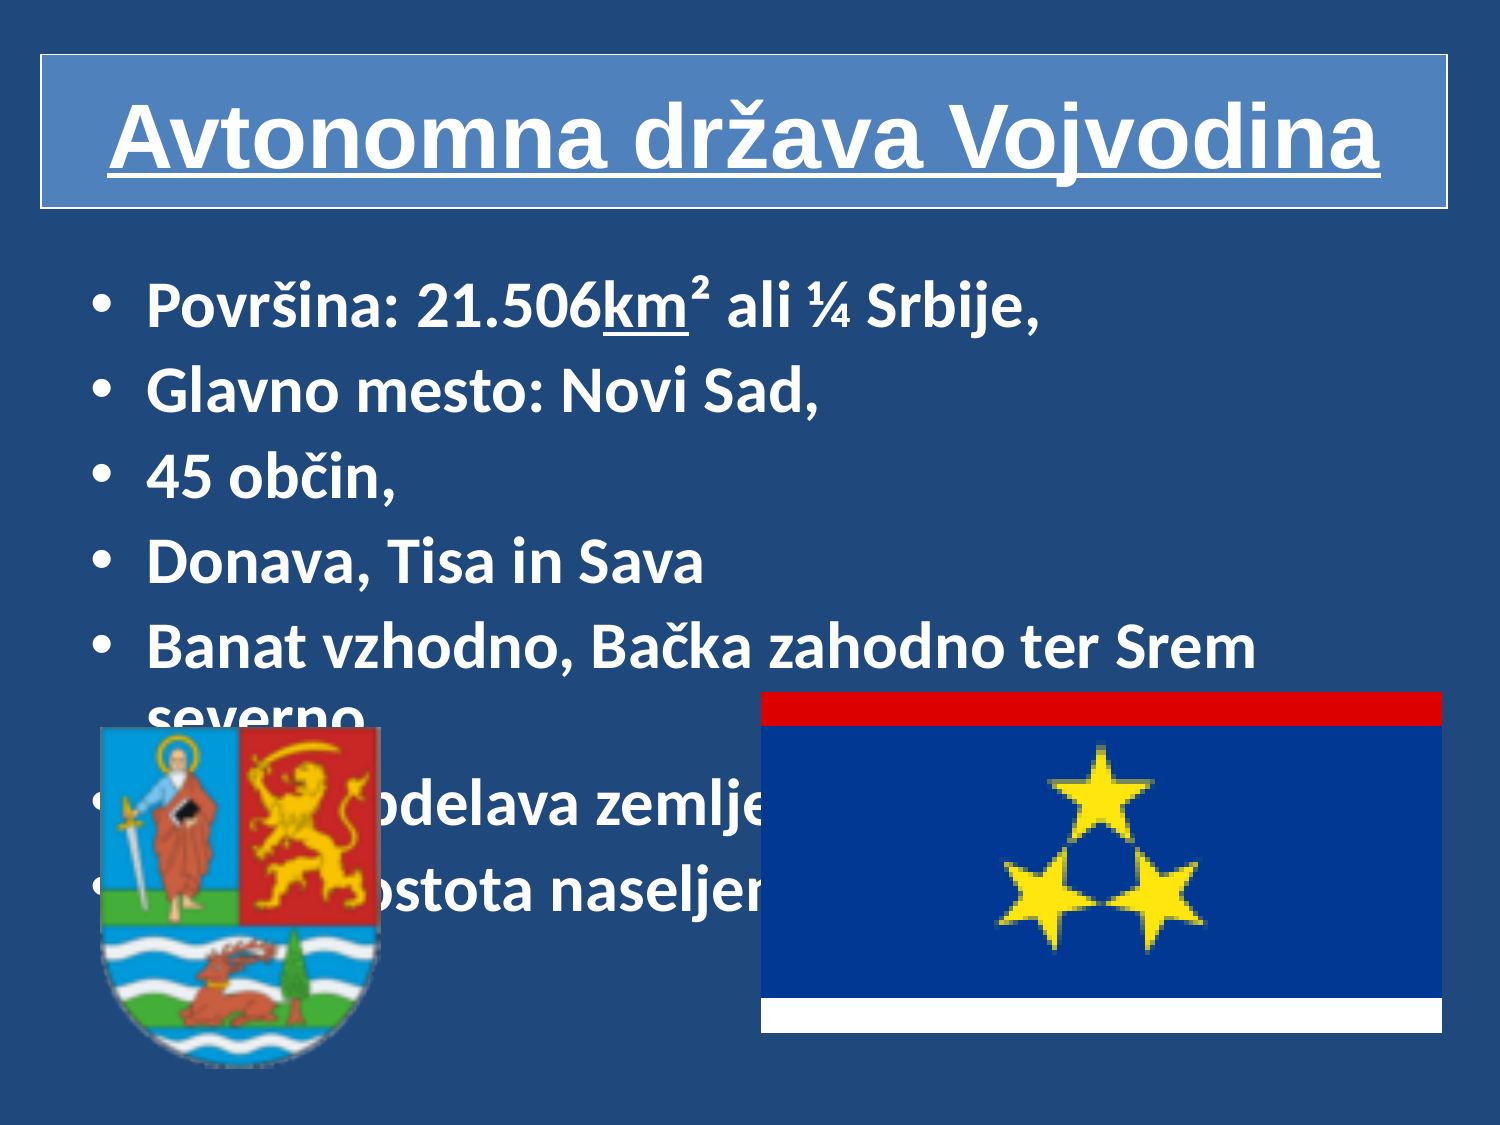

# Avtonomna pokrajina Vojvodina
Avtonomna država Vojvodina
Površina: 21.506km² ali ¼ Srbije,
Glavno mesto: Novi Sad,
45 občin,
Donava, Tisa in Sava
Banat vzhodno, Bačka zahodno ter Srem severno
Velika obdelava zemlje
Velika gostota naseljenosti.